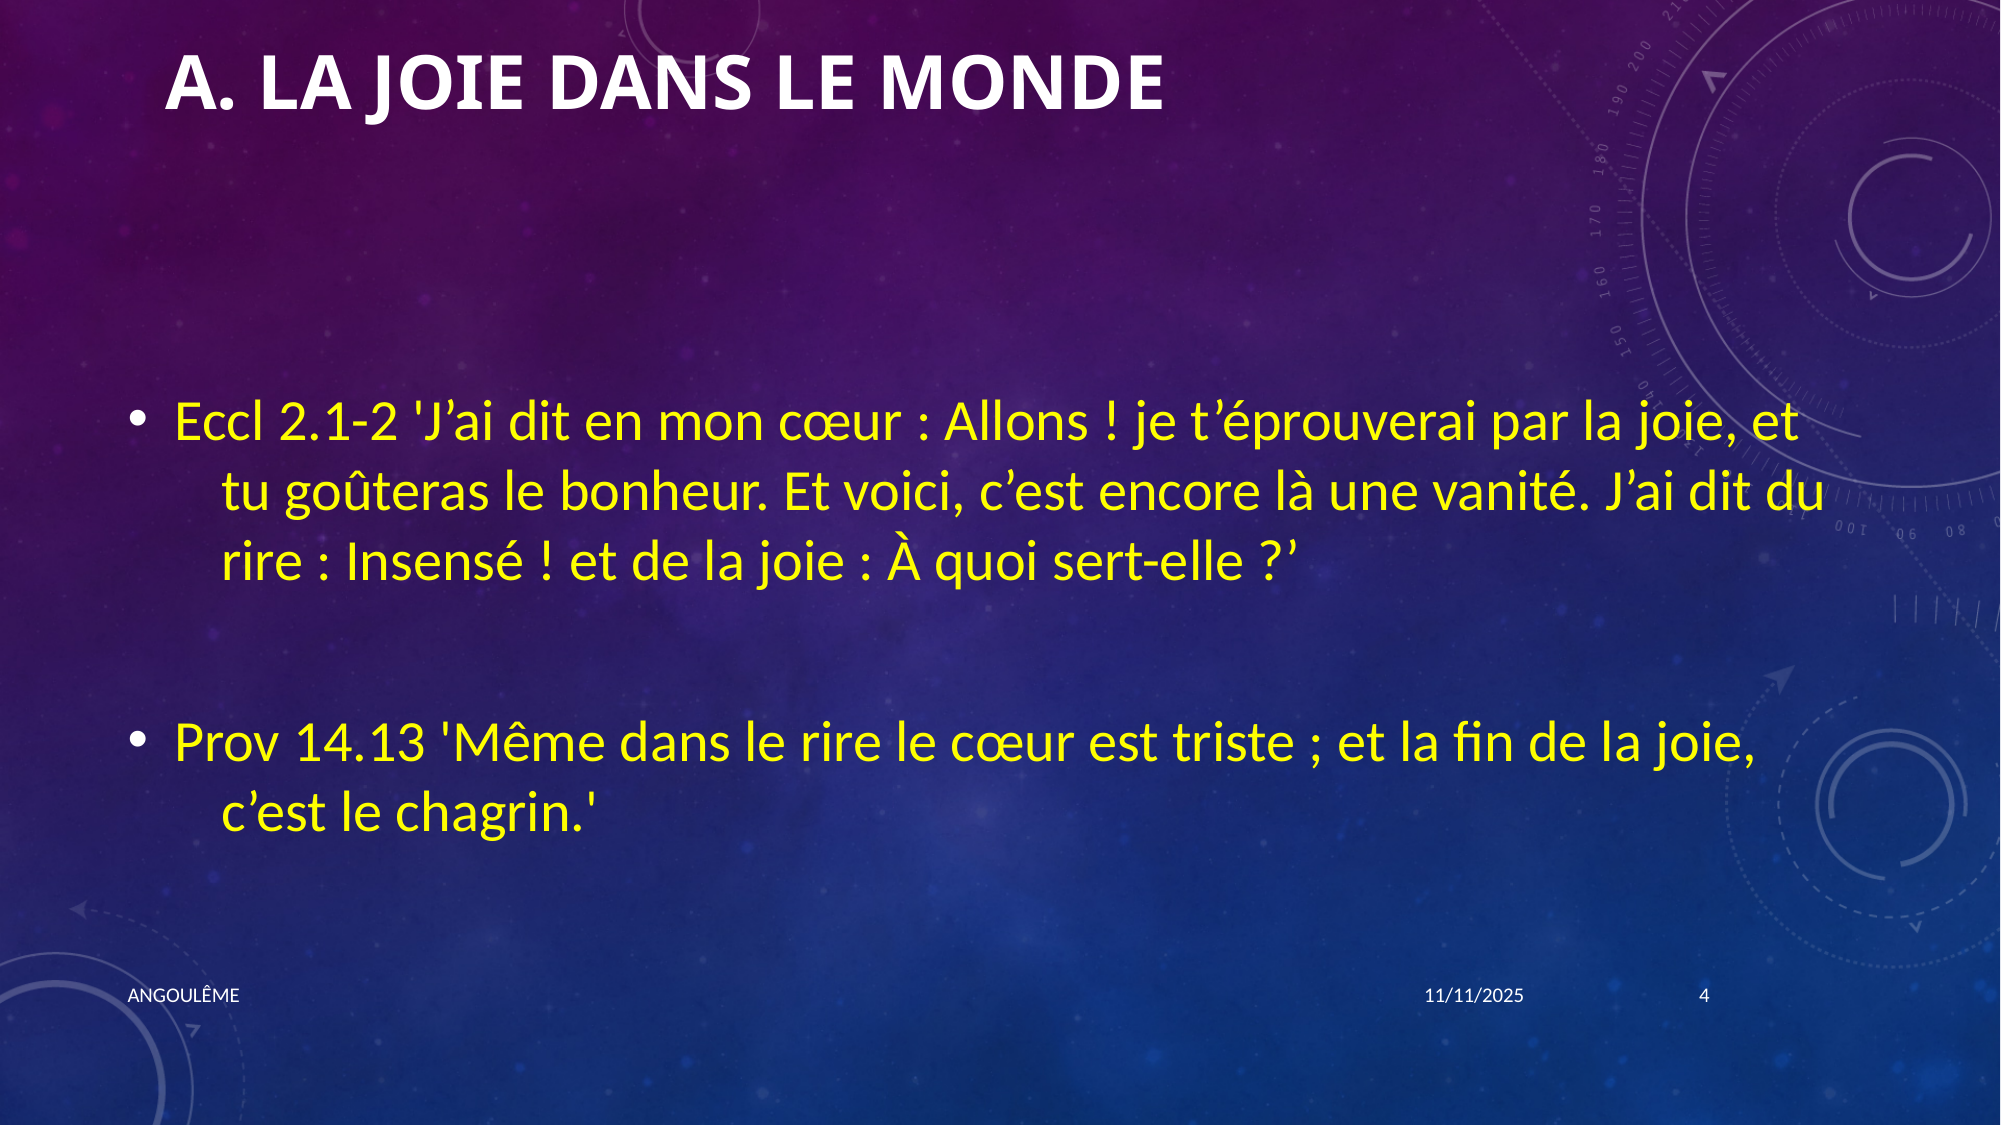

# A. La joie dans Le monde
Eccl 2.1-2 'J’ai dit en mon cœur : Allons ! je t’éprouverai par la joie, et tu goûteras le bonheur. Et voici, c’est encore là une vanité. J’ai dit du rire : Insensé ! et de la joie : À quoi sert-elle ?’
Prov 14.13 'Même dans le rire le cœur est triste ; et la fin de la joie, c’est le chagrin.'
ANGOULÊME
11/11/2025
4